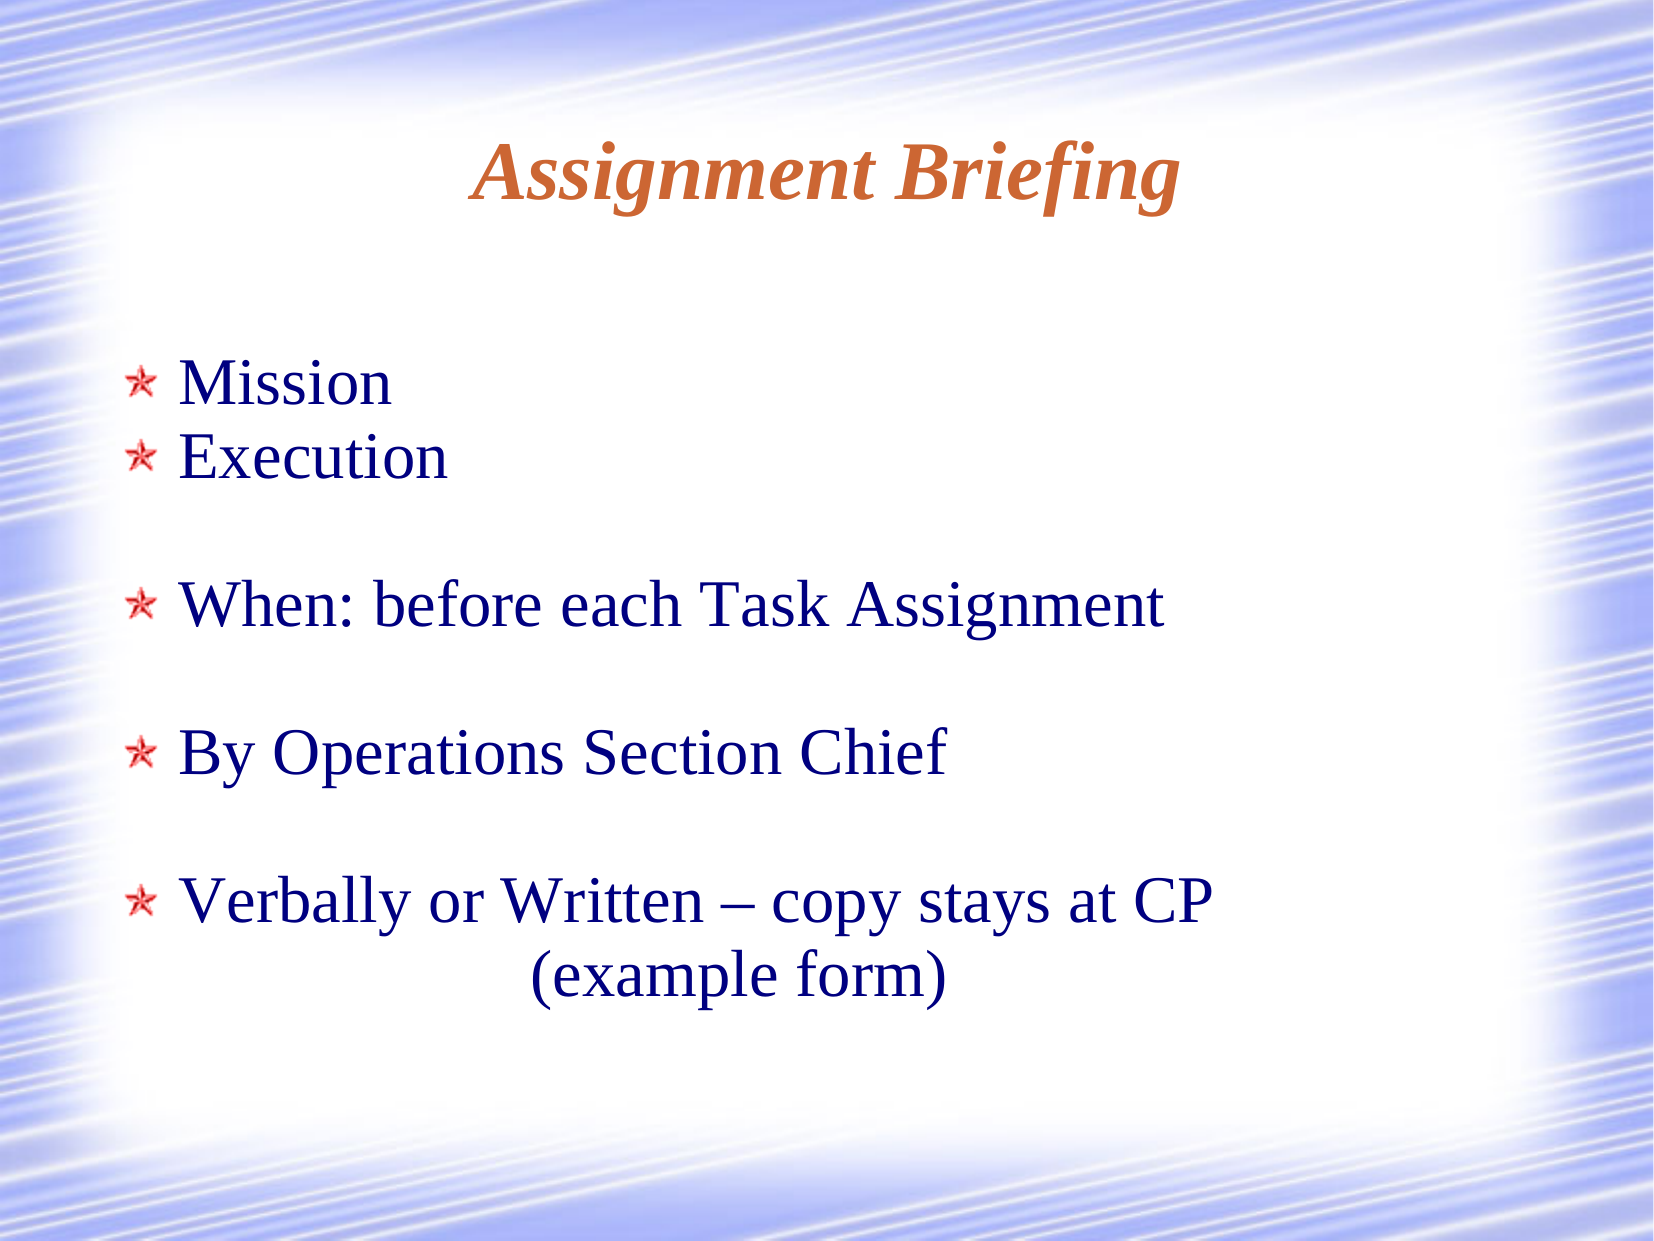

# Assignment Briefing
 Mission
 Execution
 When: before each Task Assignment
 By Operations Section Chief
 Verbally or Written – copy stays at CP
 (example form)